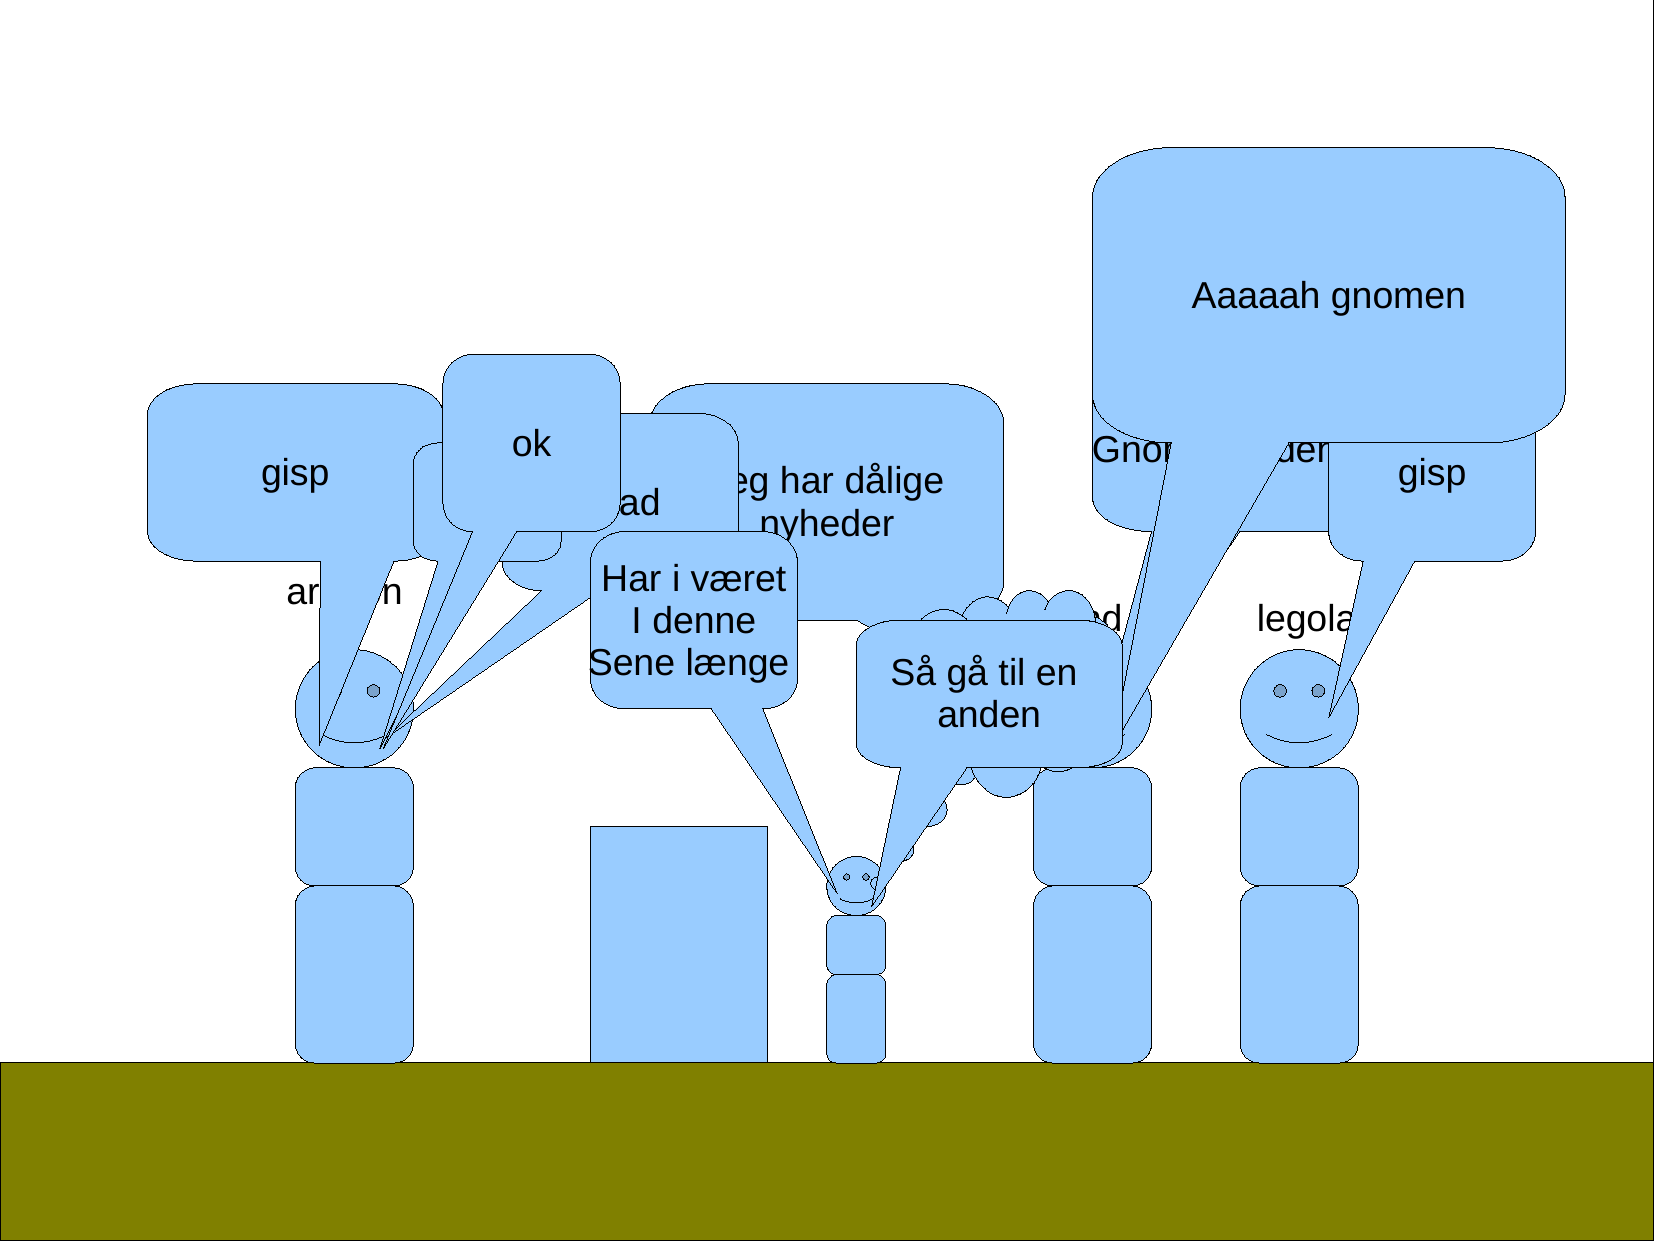

I present gnome in lort of the rings
Aaaaah gnomen
Der er kommet en
Gnom en i denne film
ok
gisp
Jeg har dålige
nyheder
gisp
hvad
ja
Har i været
I denne
Sene længe
 aragon
Hvad mon
De taler om
elrond
 legolas
Så gå til en
anden